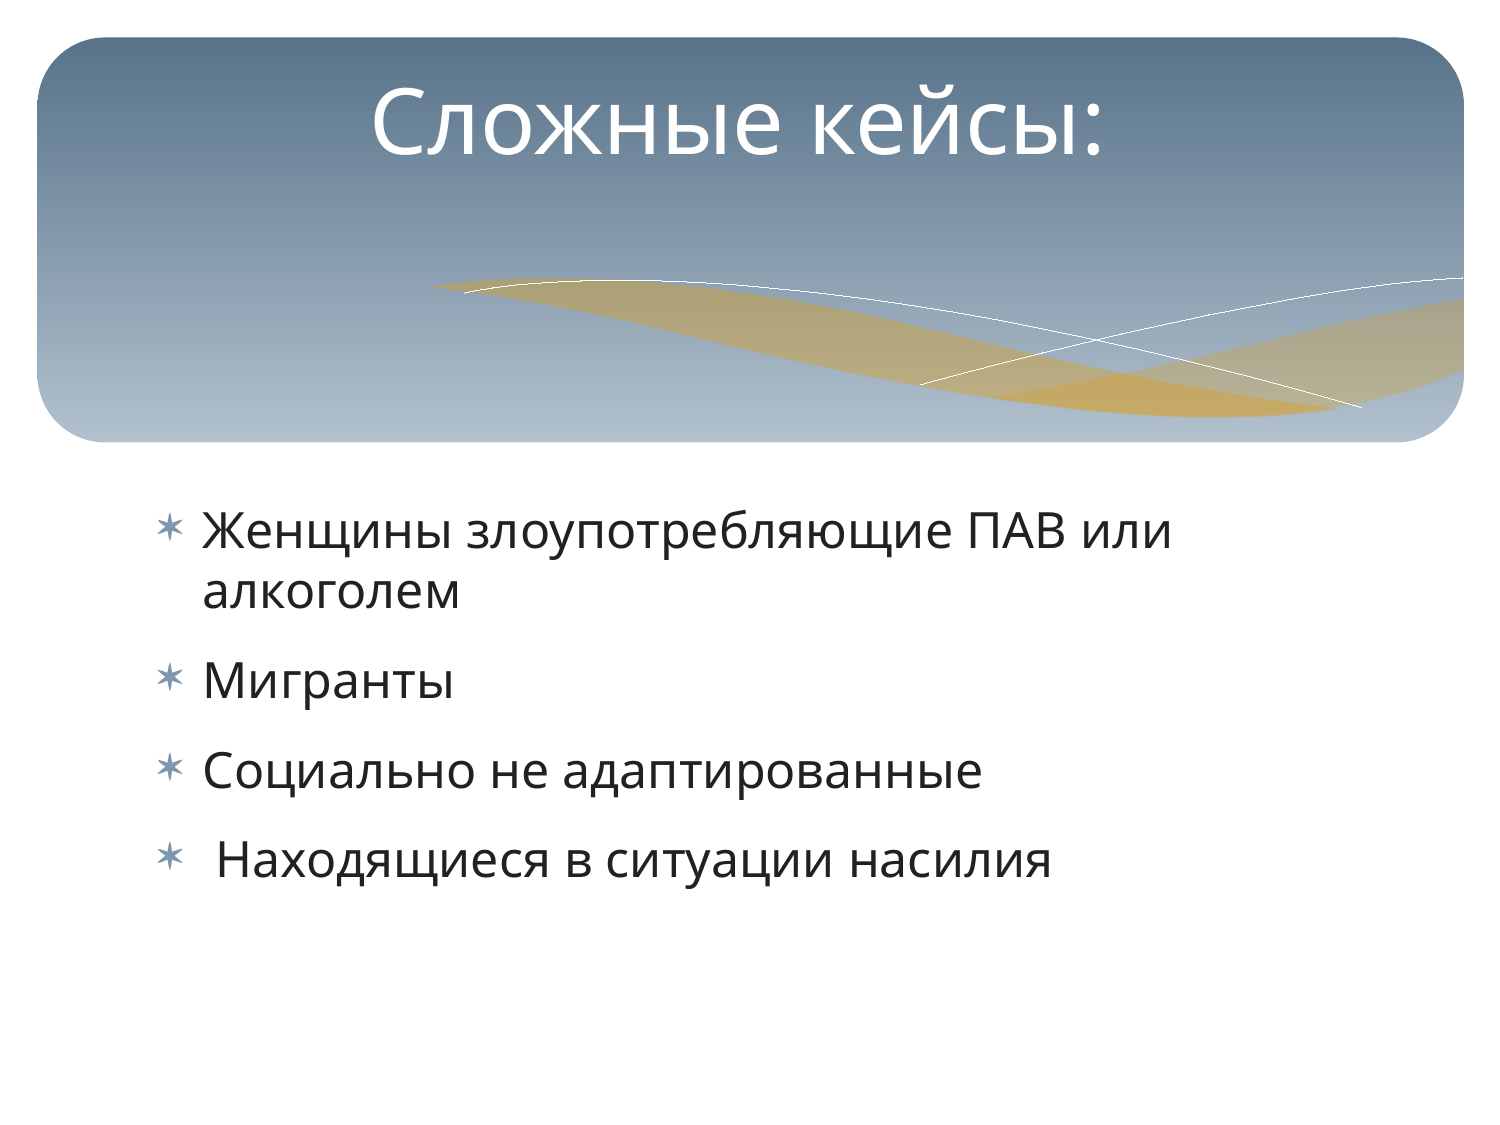

Сложные кейсы:
# Женщины злоупотребляющие ПАВ или алкоголем
Мигранты
Социально не адаптированные
 Находящиеся в ситуации насилия